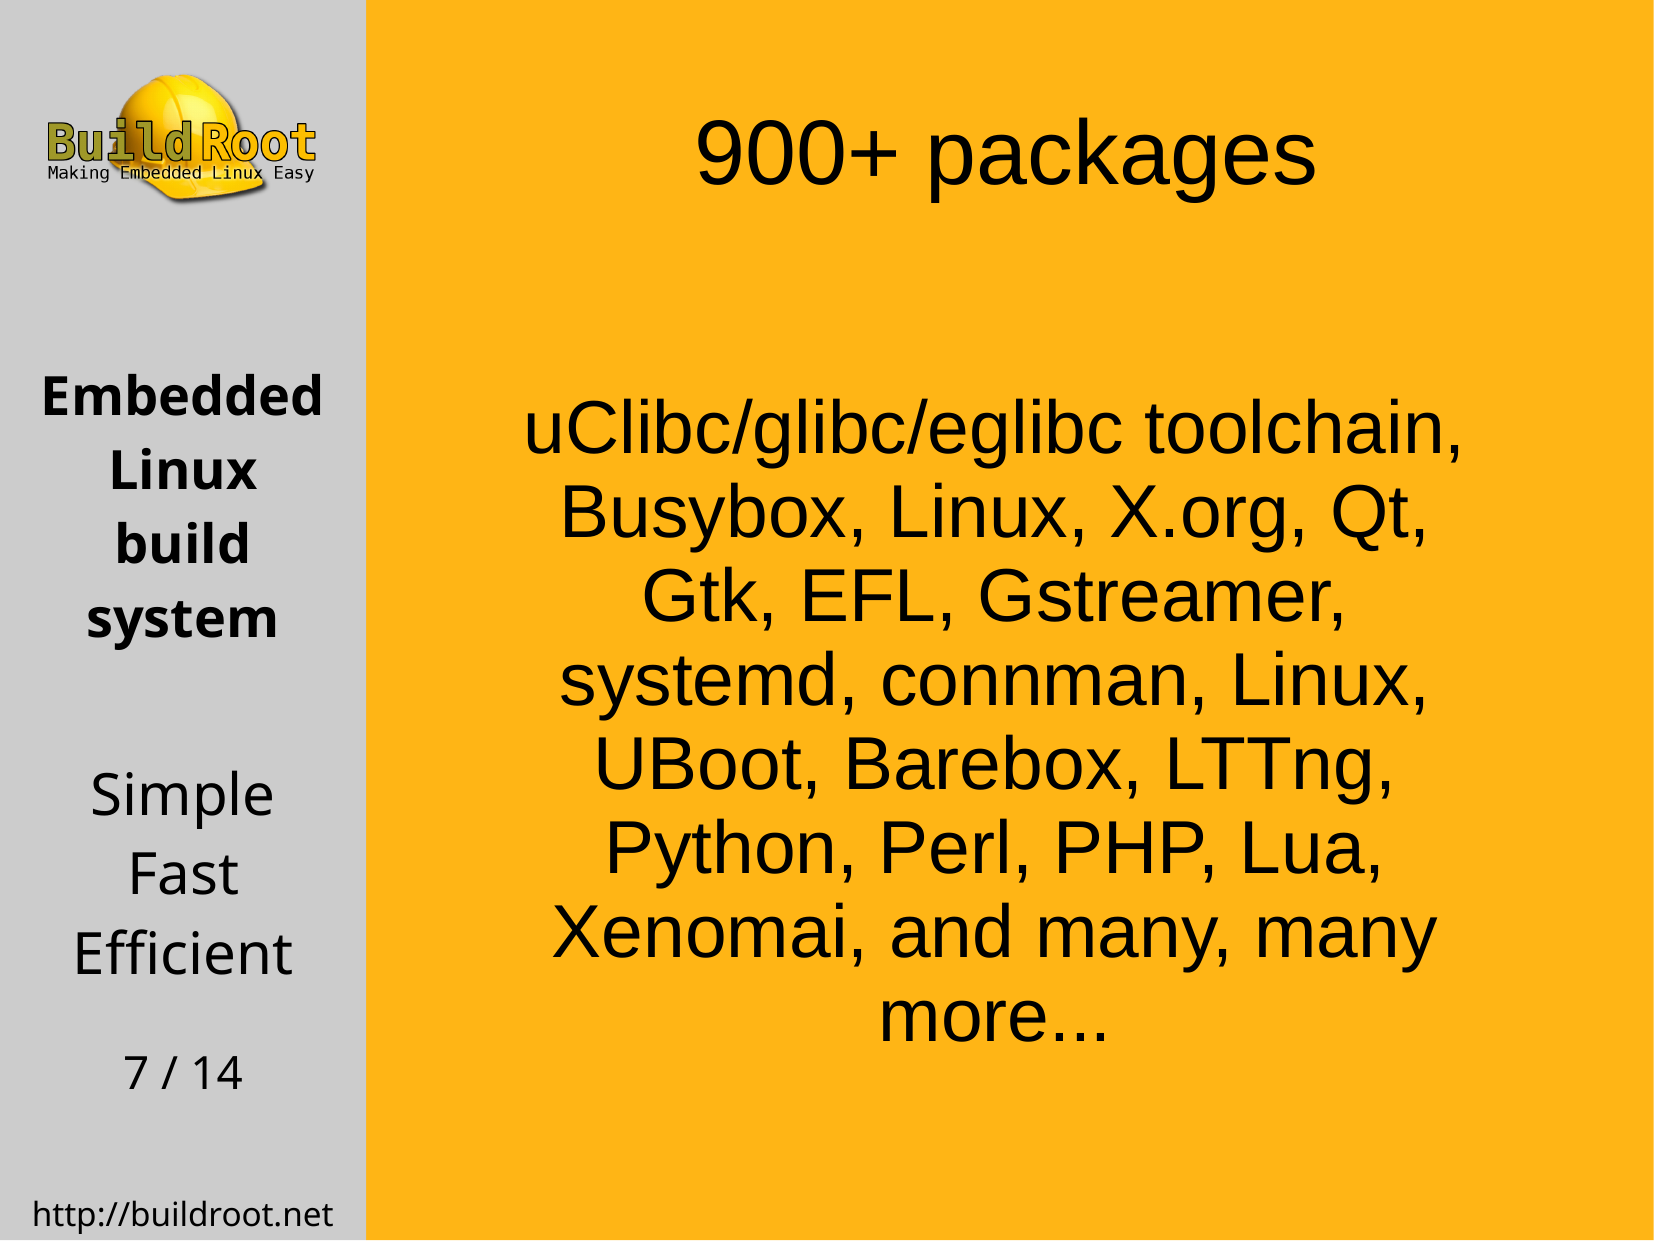

# 900+ packages
uClibc/glibc/eglibc toolchain, Busybox, Linux, X.org, Qt, Gtk, EFL, Gstreamer, systemd, connman, Linux, UBoot, Barebox, LTTng, Python, Perl, PHP, Lua, Xenomai, and many, many more...